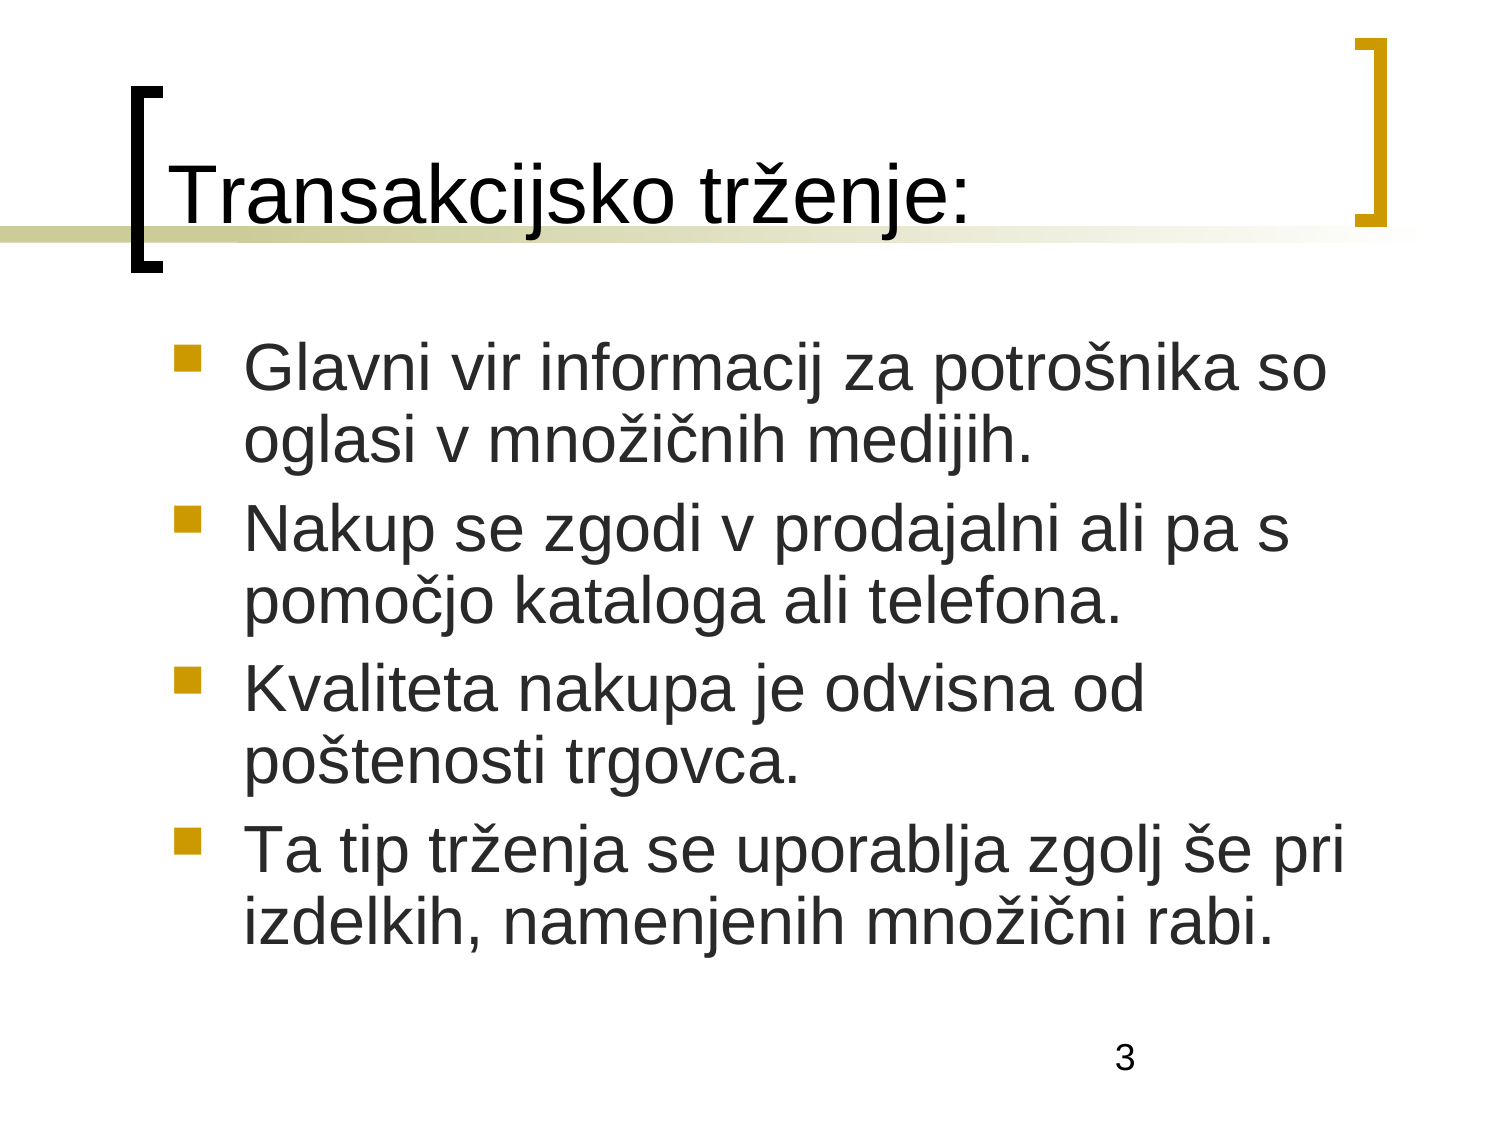

# Transakcijsko trženje:
Glavni vir informacij za potrošnika so oglasi v množičnih medijih.
Nakup se zgodi v prodajalni ali pa s pomočjo kataloga ali telefona.
Kvaliteta nakupa je odvisna od poštenosti trgovca.
Ta tip trženja se uporablja zgolj še pri izdelkih, namenjenih množični rabi.
3